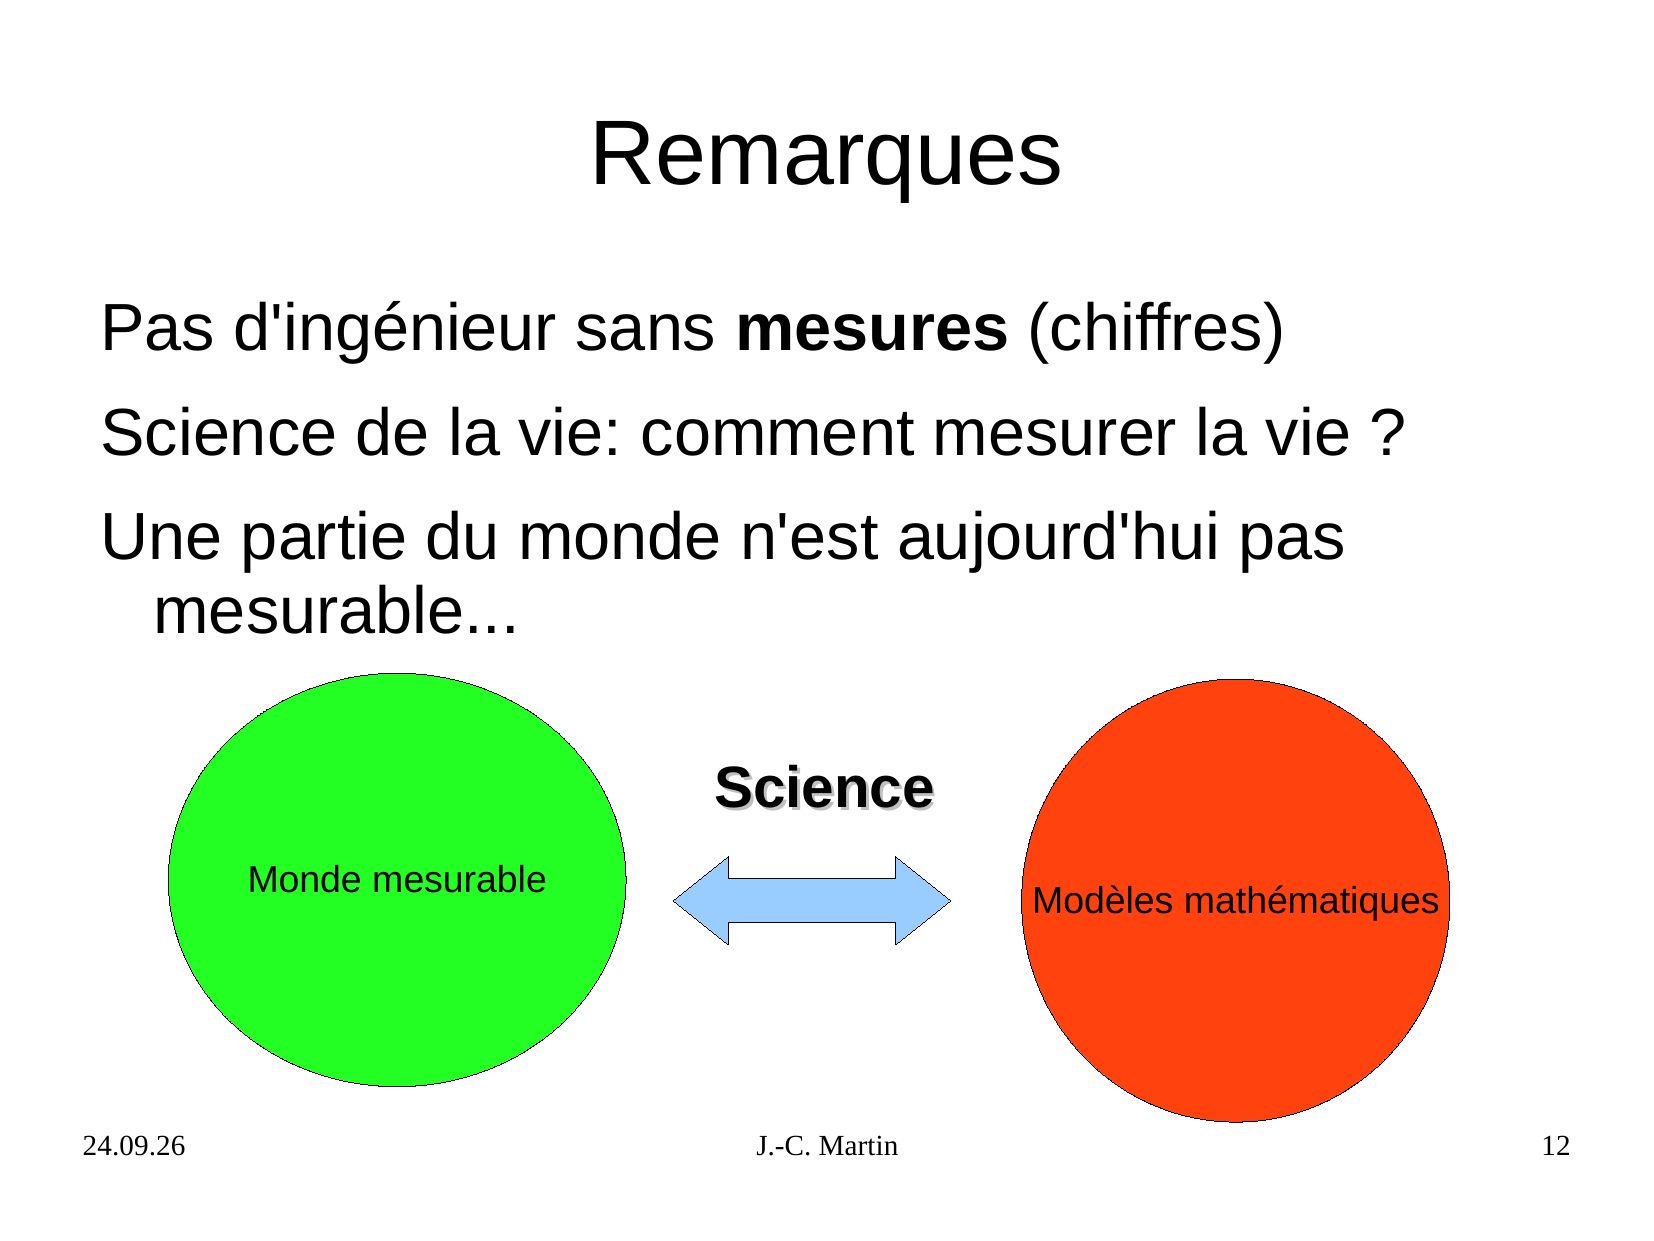

# Remarques
Pas d'ingénieur sans mesures (chiffres)
Science de la vie: comment mesurer la vie ?
Une partie du monde n'est aujourd'hui pas mesurable...
Monde mesurable
Modèles mathématiques
Science
J.-C. Martin
12